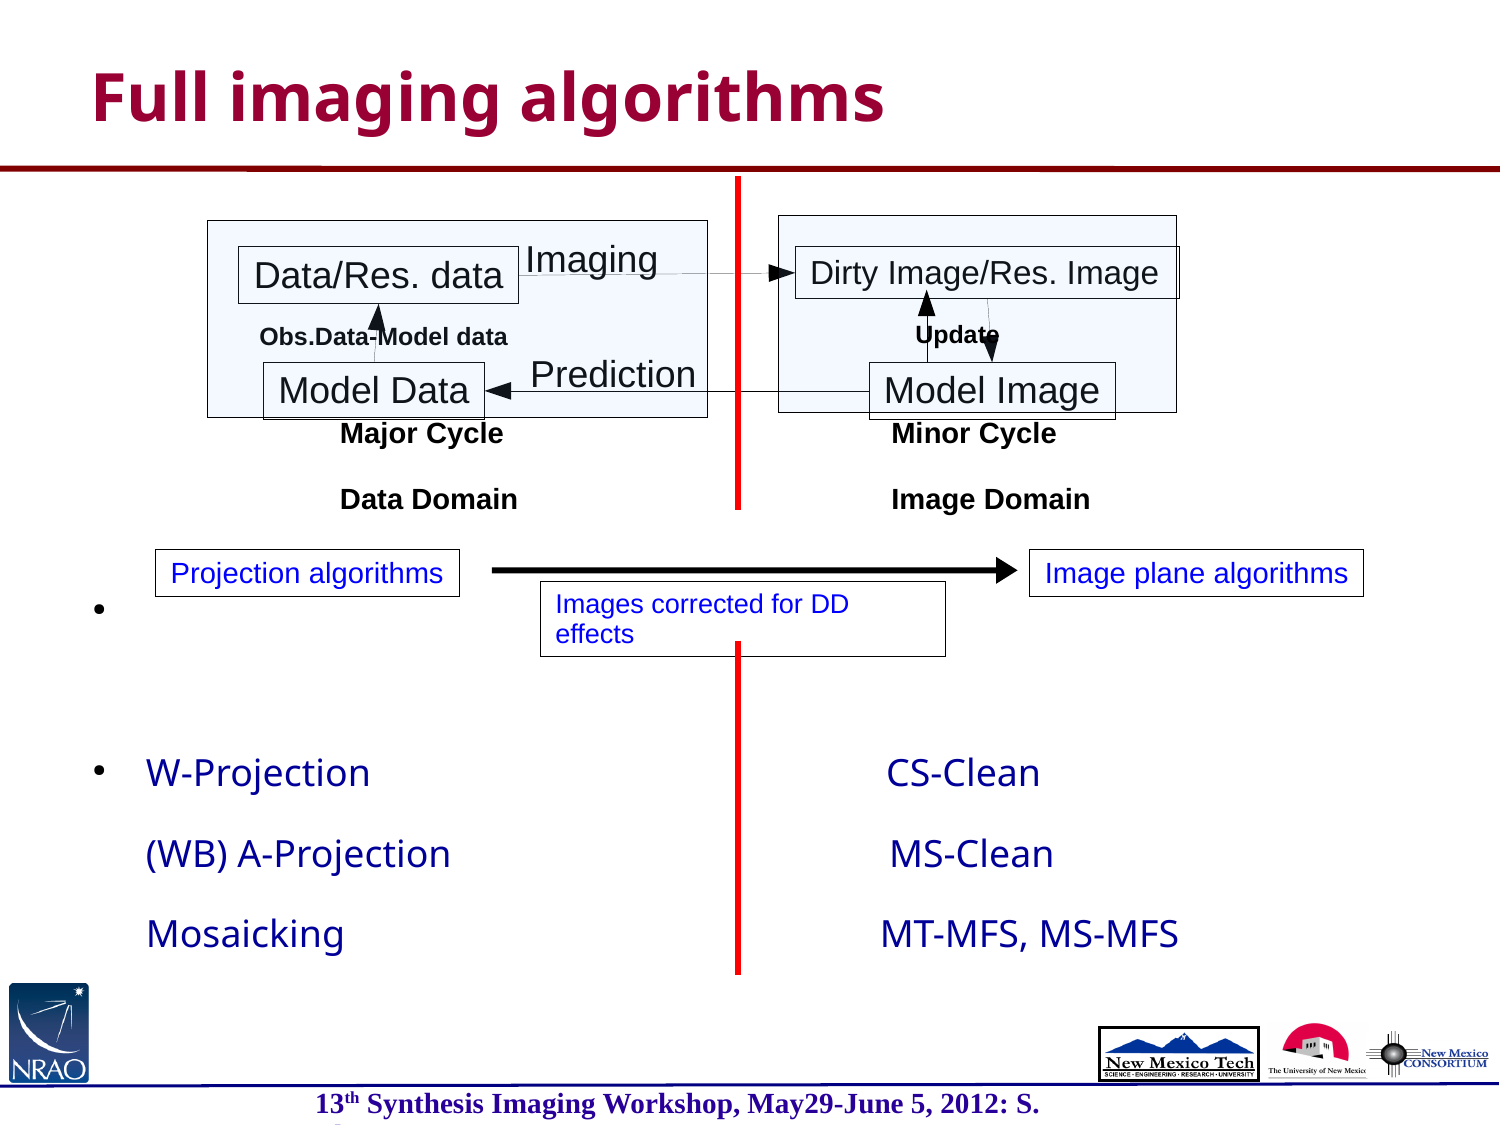

Full imaging algorithms
W-Projection CS-Clean
(WB) A-Projection MS-Clean
Mosaicking MT-MFS, MS-MFS
Imaging
Data/Res. data
Dirty Image/Res. Image
Update
Obs.Data-Model data
Prediction
Model Data
Model Image
Major Cycle
Data Domain
Minor Cycle
Image Domain
Projection algorithms
Image plane algorithms
Images corrected for DD effects
ME entirely in the visibility domain:
 where Eij represents a direction dependent (DD) effect
Construct a Kij which models the desired DD effect
If KTij Eij ~ 1 (Unitary Operator), compute update direction (Dirty Image) as
Accurate residual computation (Chisq) as
If the operator is approximately unitary, the iterations will converge
Appropriate DD normalization required in the above computations
Affects speed of convergence
#